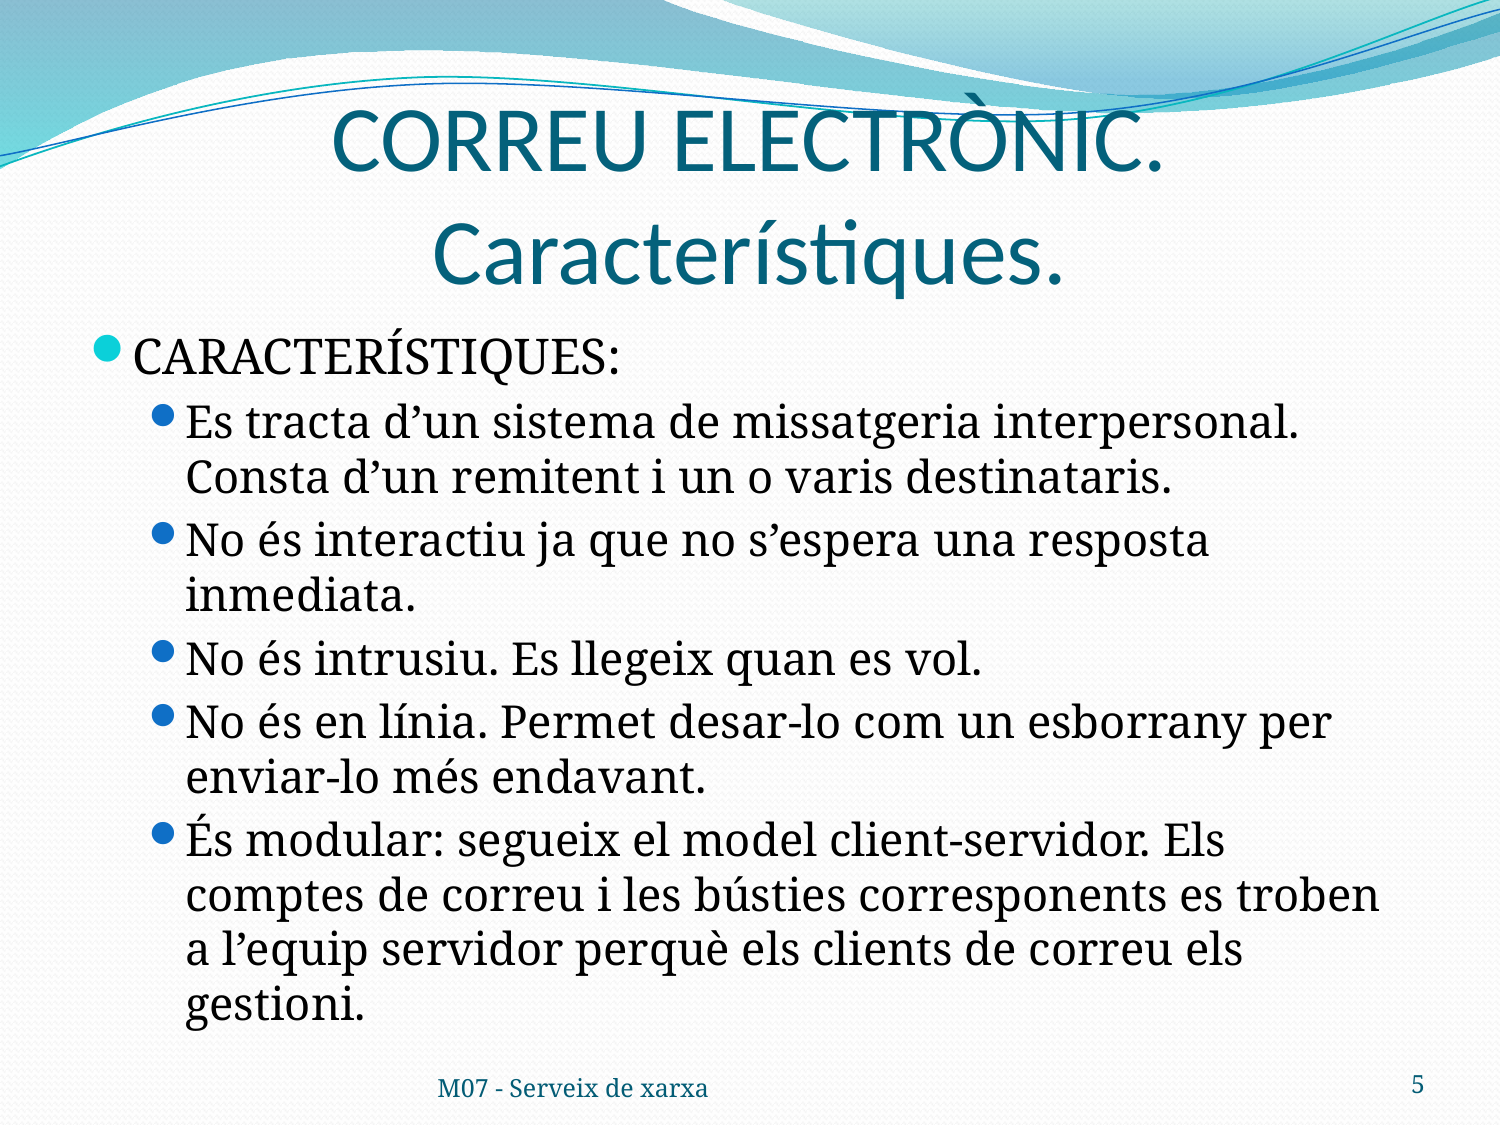

# CORREU ELECTRÒNIC. Característiques.
CARACTERÍSTIQUES:
Es tracta d’un sistema de missatgeria interpersonal. Consta d’un remitent i un o varis destinataris.
No és interactiu ja que no s’espera una resposta inmediata.
No és intrusiu. Es llegeix quan es vol.
No és en línia. Permet desar-lo com un esborrany per enviar-lo més endavant.
És modular: segueix el model client-servidor. Els comptes de correu i les bústies corresponents es troben a l’equip servidor perquè els clients de correu els gestioni.
M07 - Serveix de xarxa